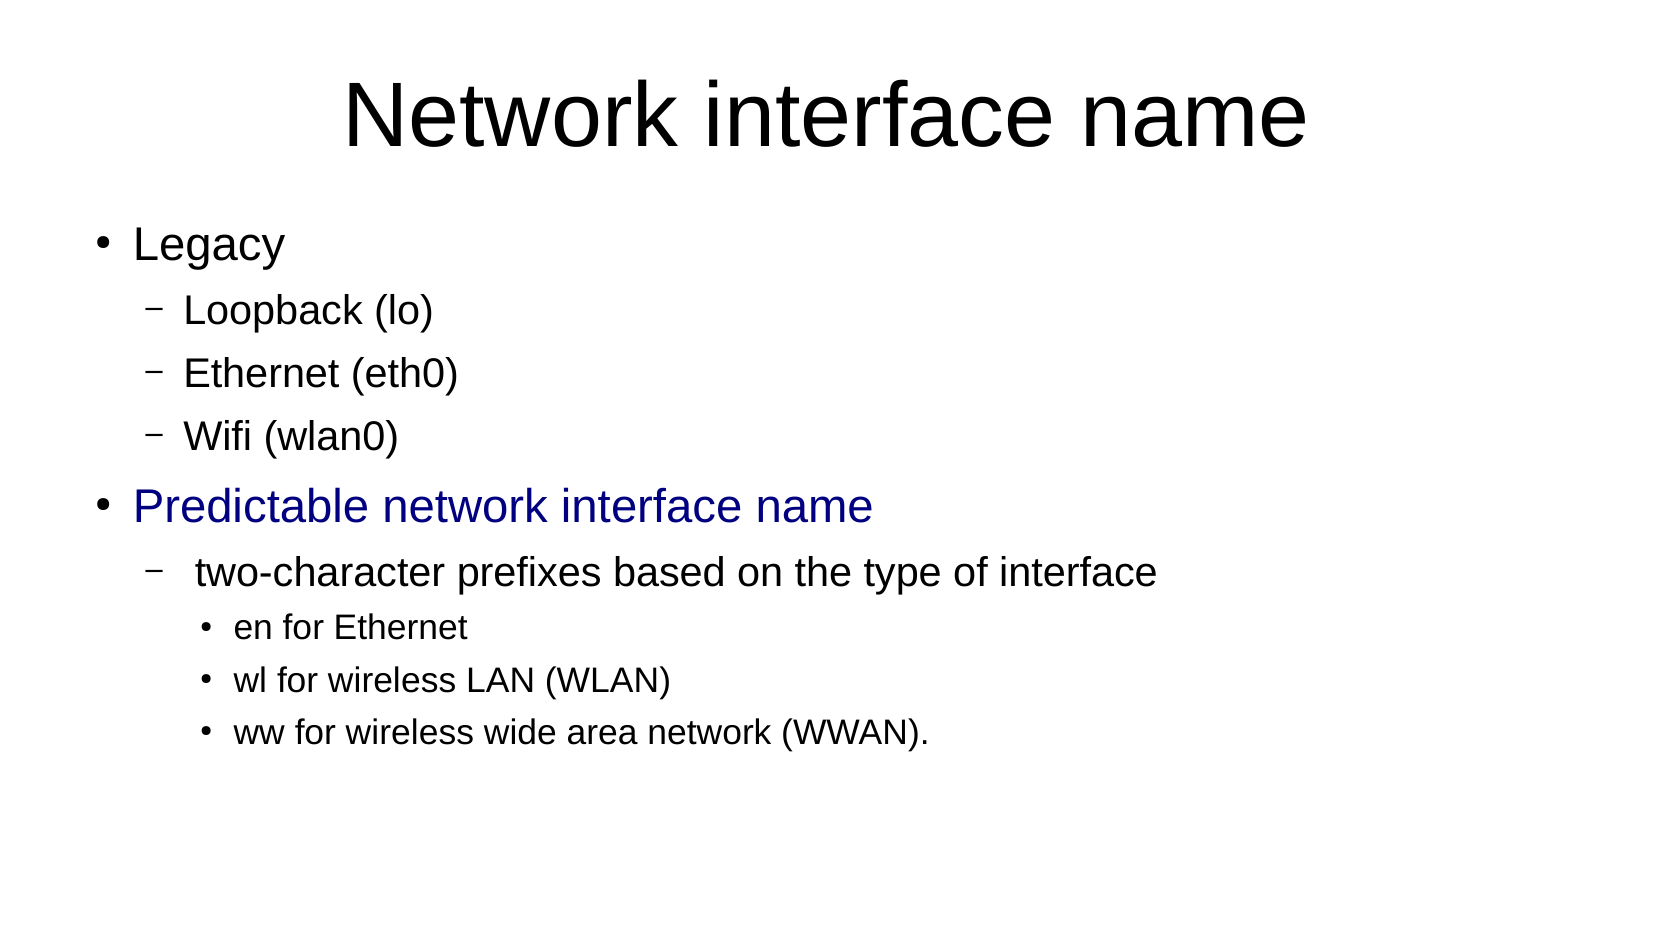

# Network interface name
Legacy
Loopback (lo)
Ethernet (eth0)
Wifi (wlan0)
Predictable network interface name
 two-character prefixes based on the type of interface
en for Ethernet
wl for wireless LAN (WLAN)
ww for wireless wide area network (WWAN).